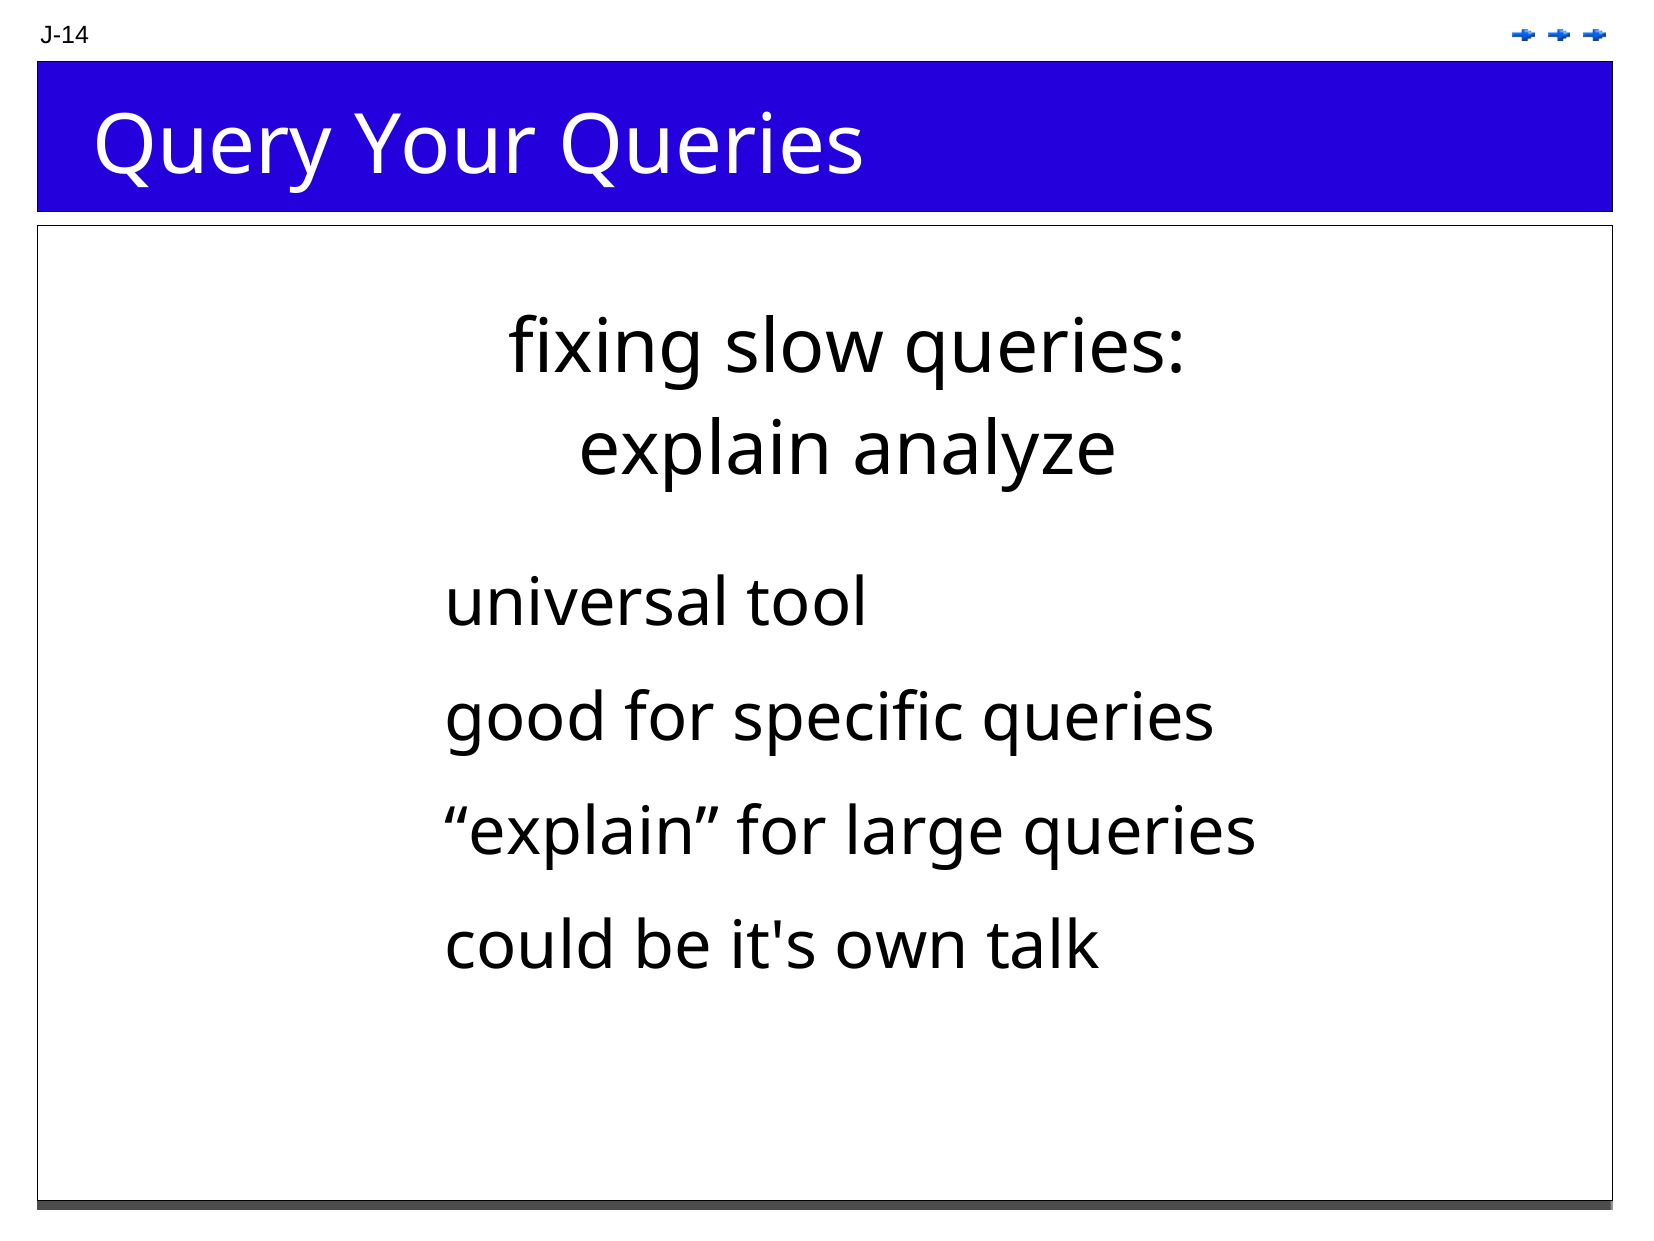

J-14
Query Your Queries
fixing slow queries:
explain analyze
 universal tool
 good for specific queries
 “explain” for large queries
 could be it's own talk